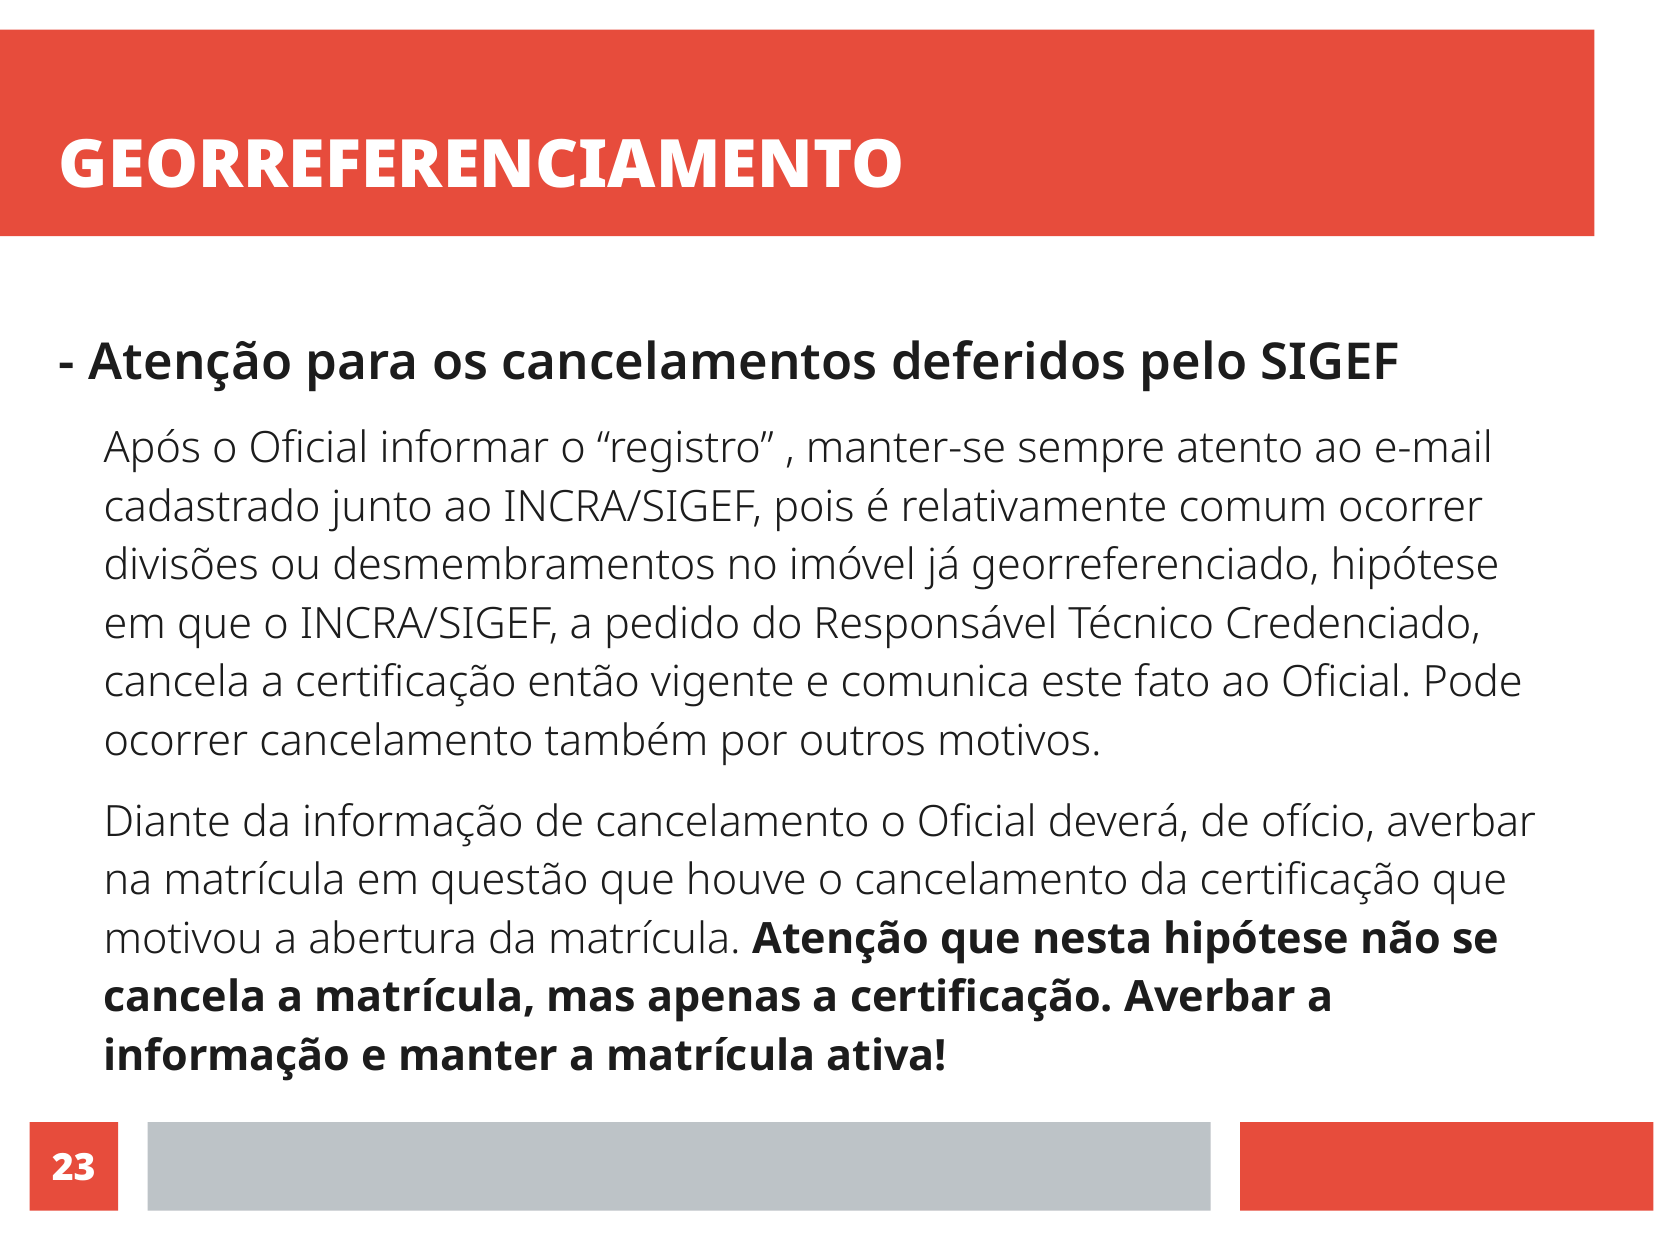

# GEORREFERENCIAMENTO
- Atenção para os cancelamentos deferidos pelo SIGEF
Após o Oficial informar o “registro” , manter-se sempre atento ao e-mail cadastrado junto ao INCRA/SIGEF, pois é relativamente comum ocorrer divisões ou desmembramentos no imóvel já georreferenciado, hipótese em que o INCRA/SIGEF, a pedido do Responsável Técnico Credenciado, cancela a certificação então vigente e comunica este fato ao Oficial. Pode ocorrer cancelamento também por outros motivos.
Diante da informação de cancelamento o Oficial deverá, de ofício, averbar na matrícula em questão que houve o cancelamento da certificação que motivou a abertura da matrícula. Atenção que nesta hipótese não se cancela a matrícula, mas apenas a certificação. Averbar a informação e manter a matrícula ativa!
23